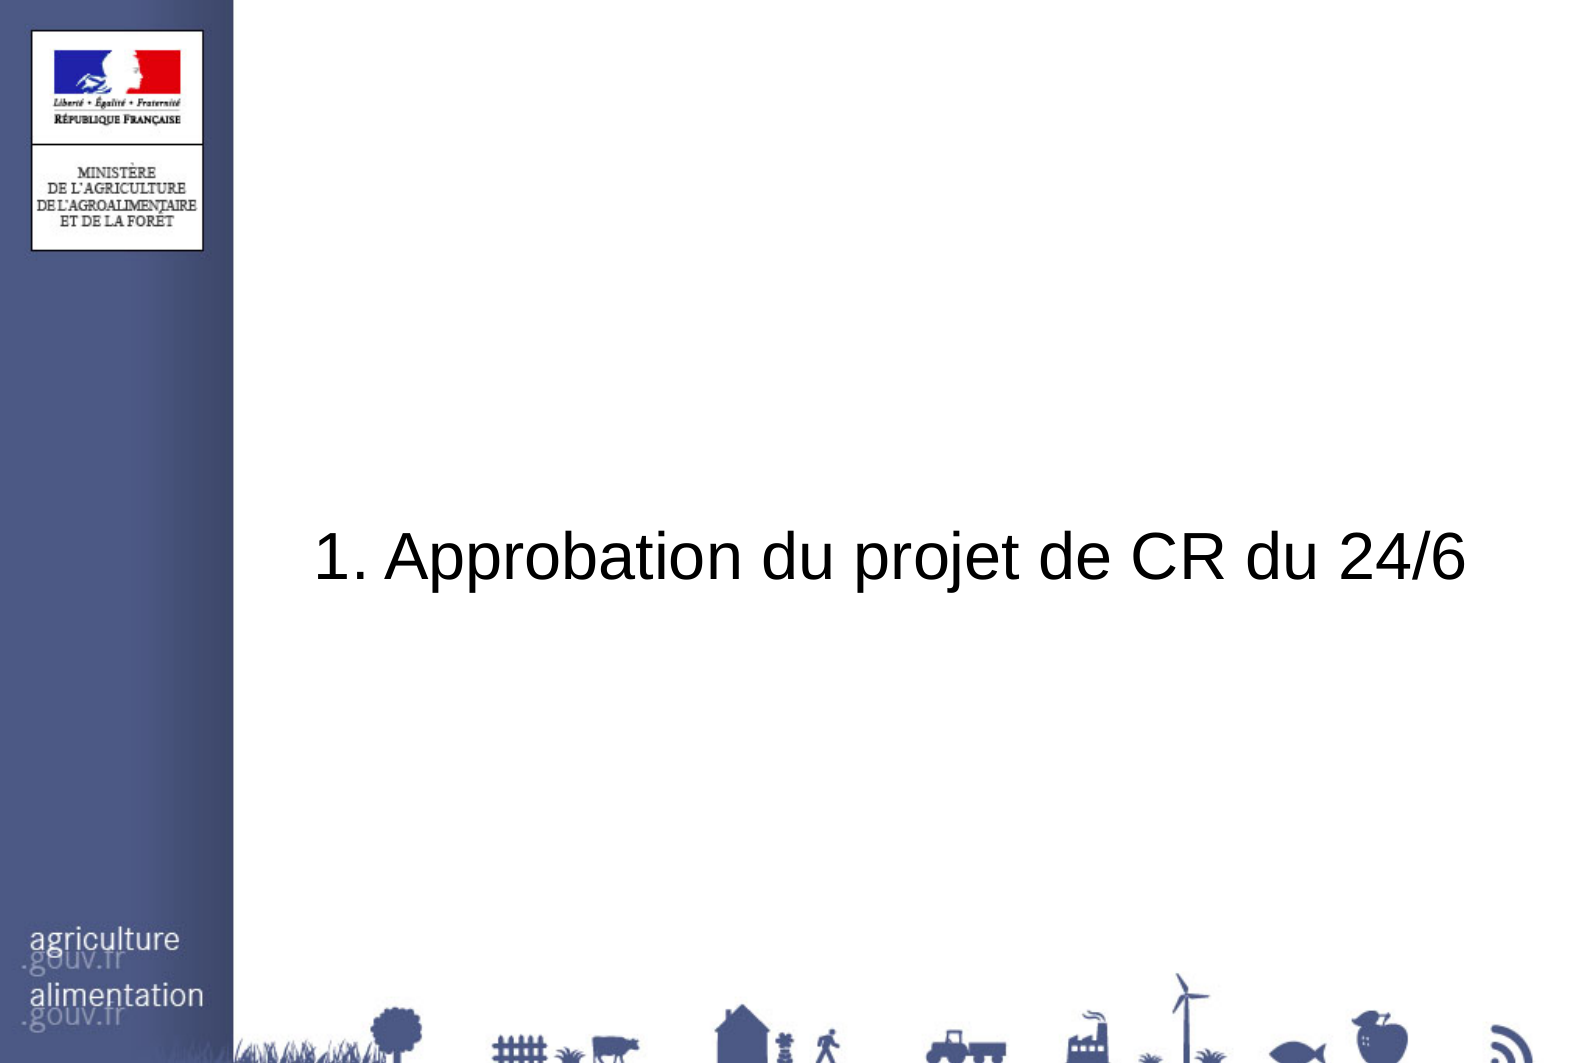

# 1. Approbation du projet de CR du 24/6